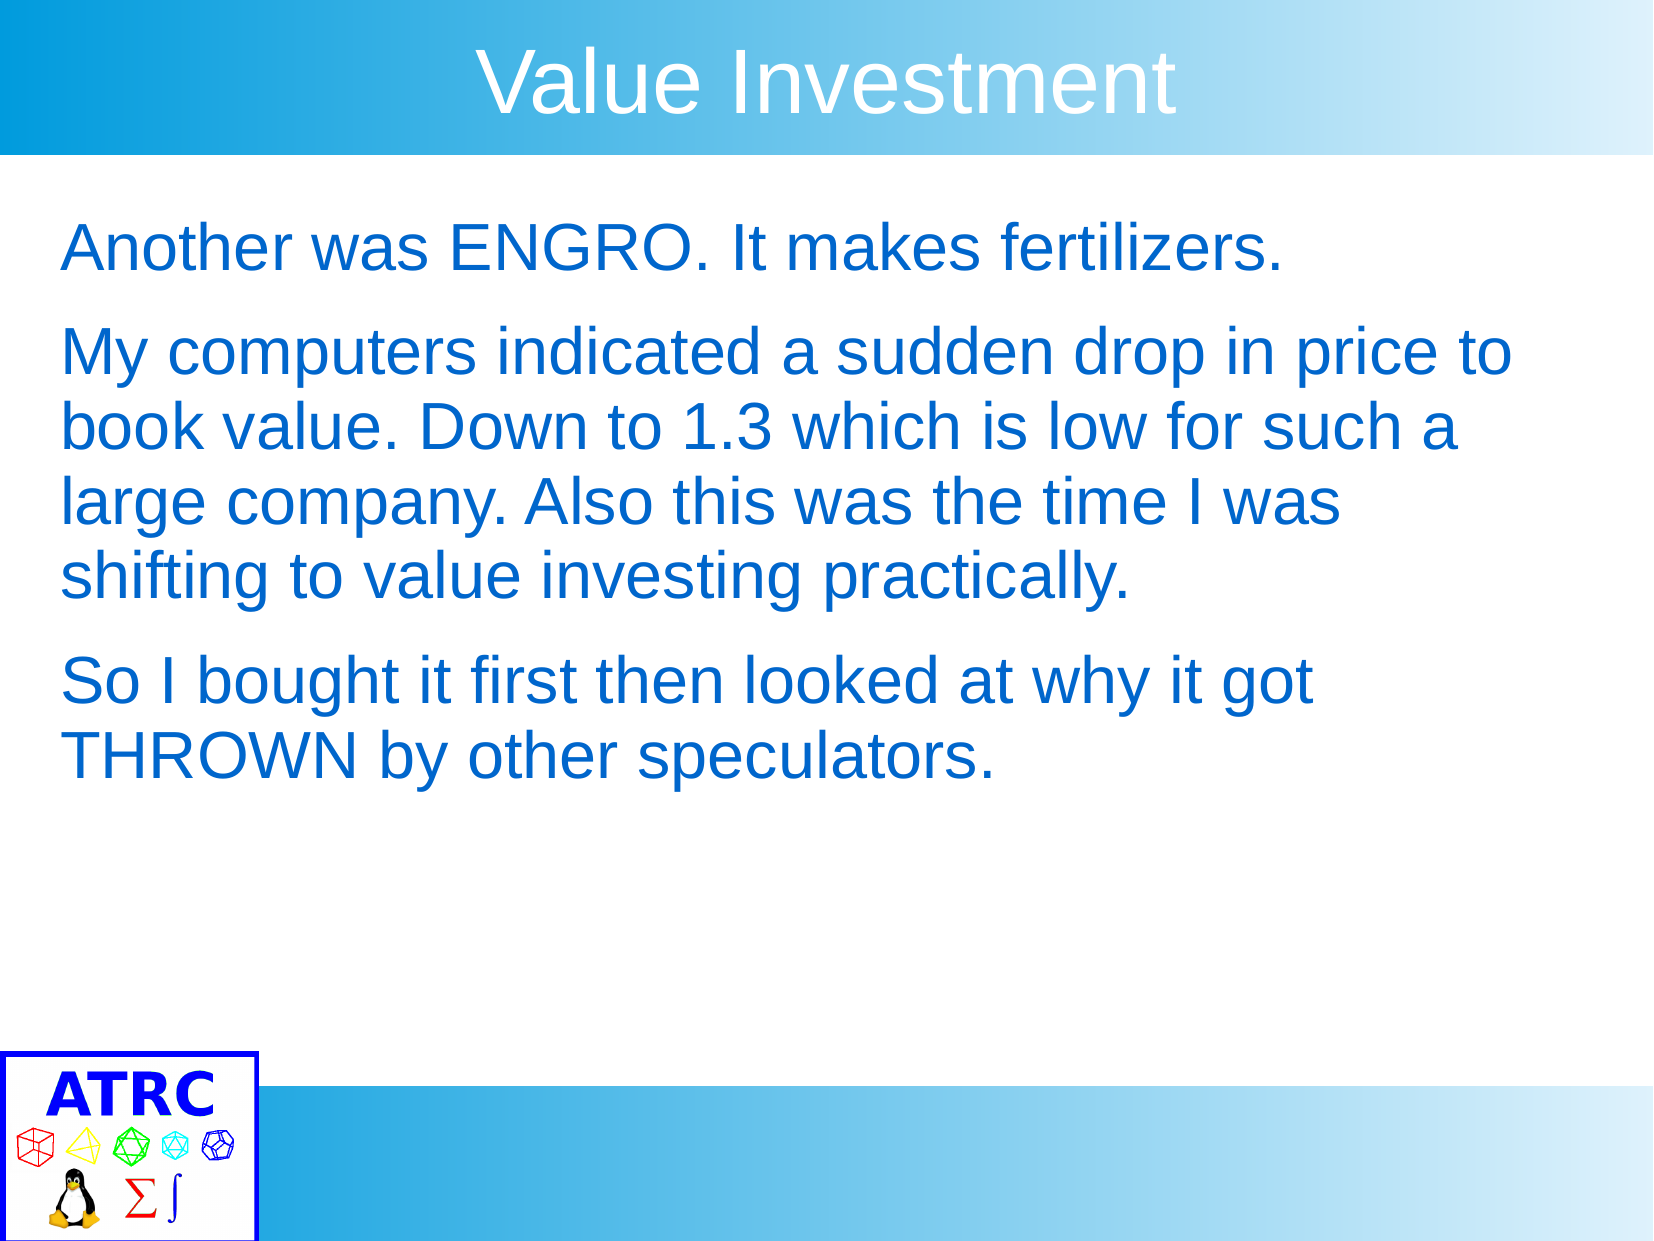

# Value Investment
Another was ENGRO. It makes fertilizers.
My computers indicated a sudden drop in price to book value. Down to 1.3 which is low for such a large company. Also this was the time I was shifting to value investing practically.
So I bought it first then looked at why it got THROWN by other speculators.